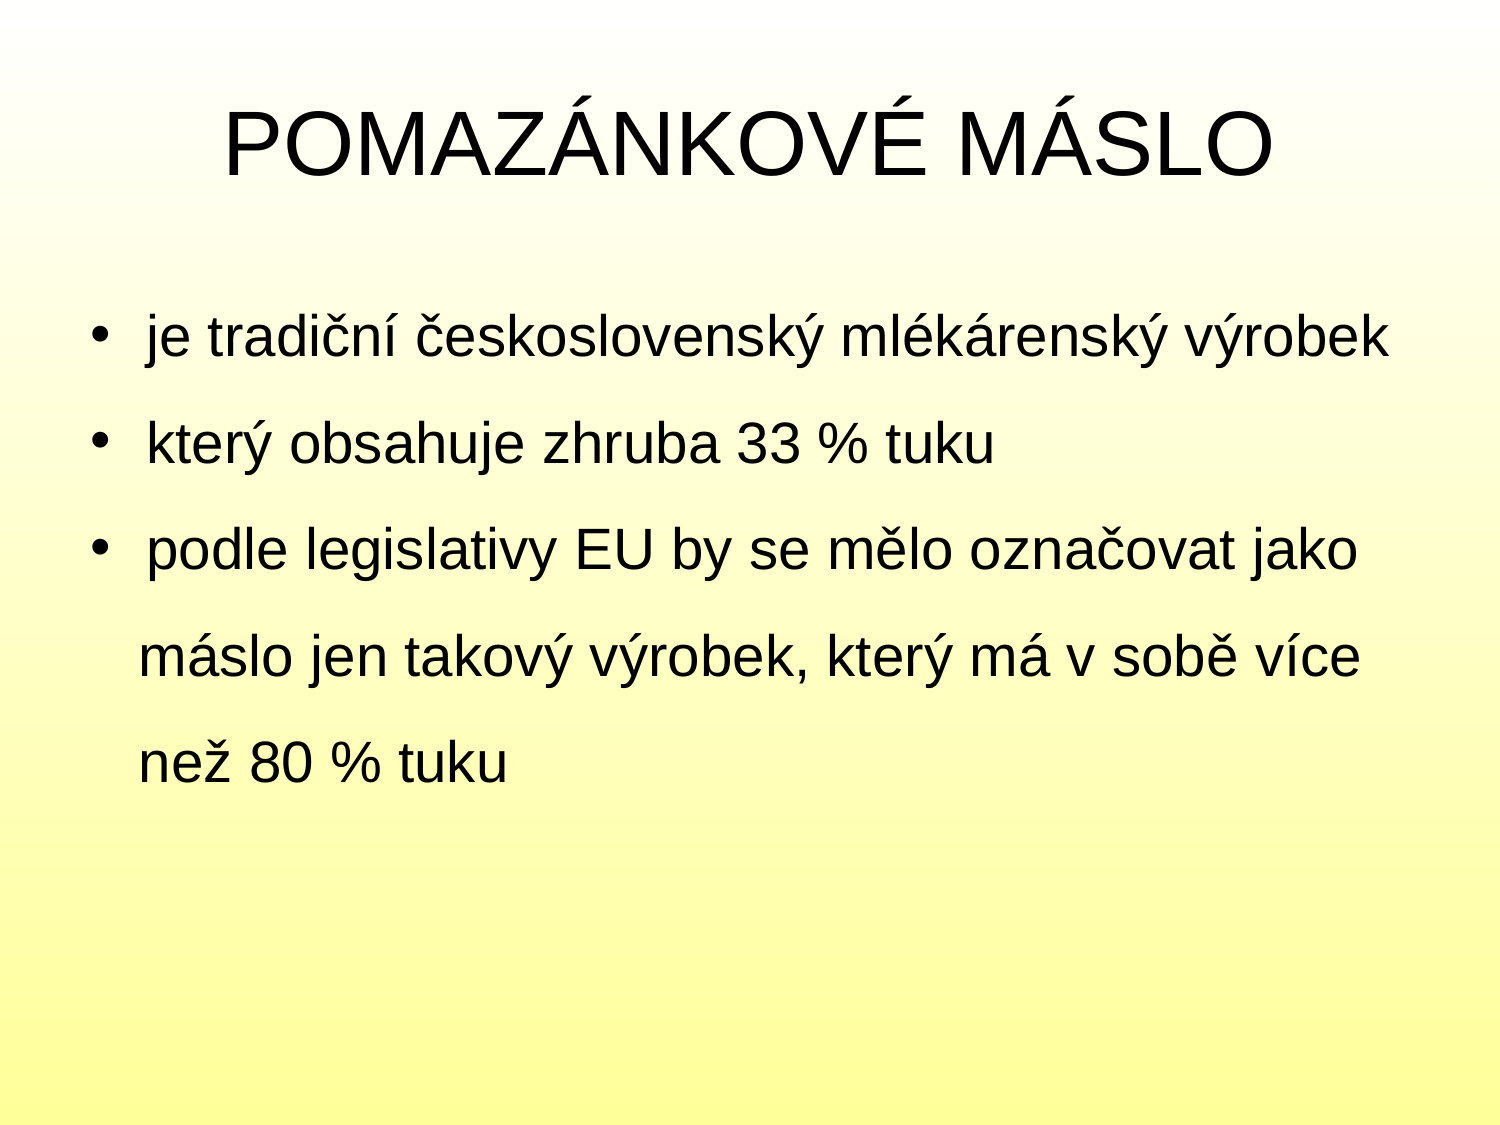

# POMAZÁNKOVÉ MÁSLO
je tradiční československý mlékárenský výrobek
který obsahuje zhruba 33 % tuku
podle legislativy EU by se mělo označovat jako
 máslo jen takový výrobek, který má v sobě více
 než 80 % tuku